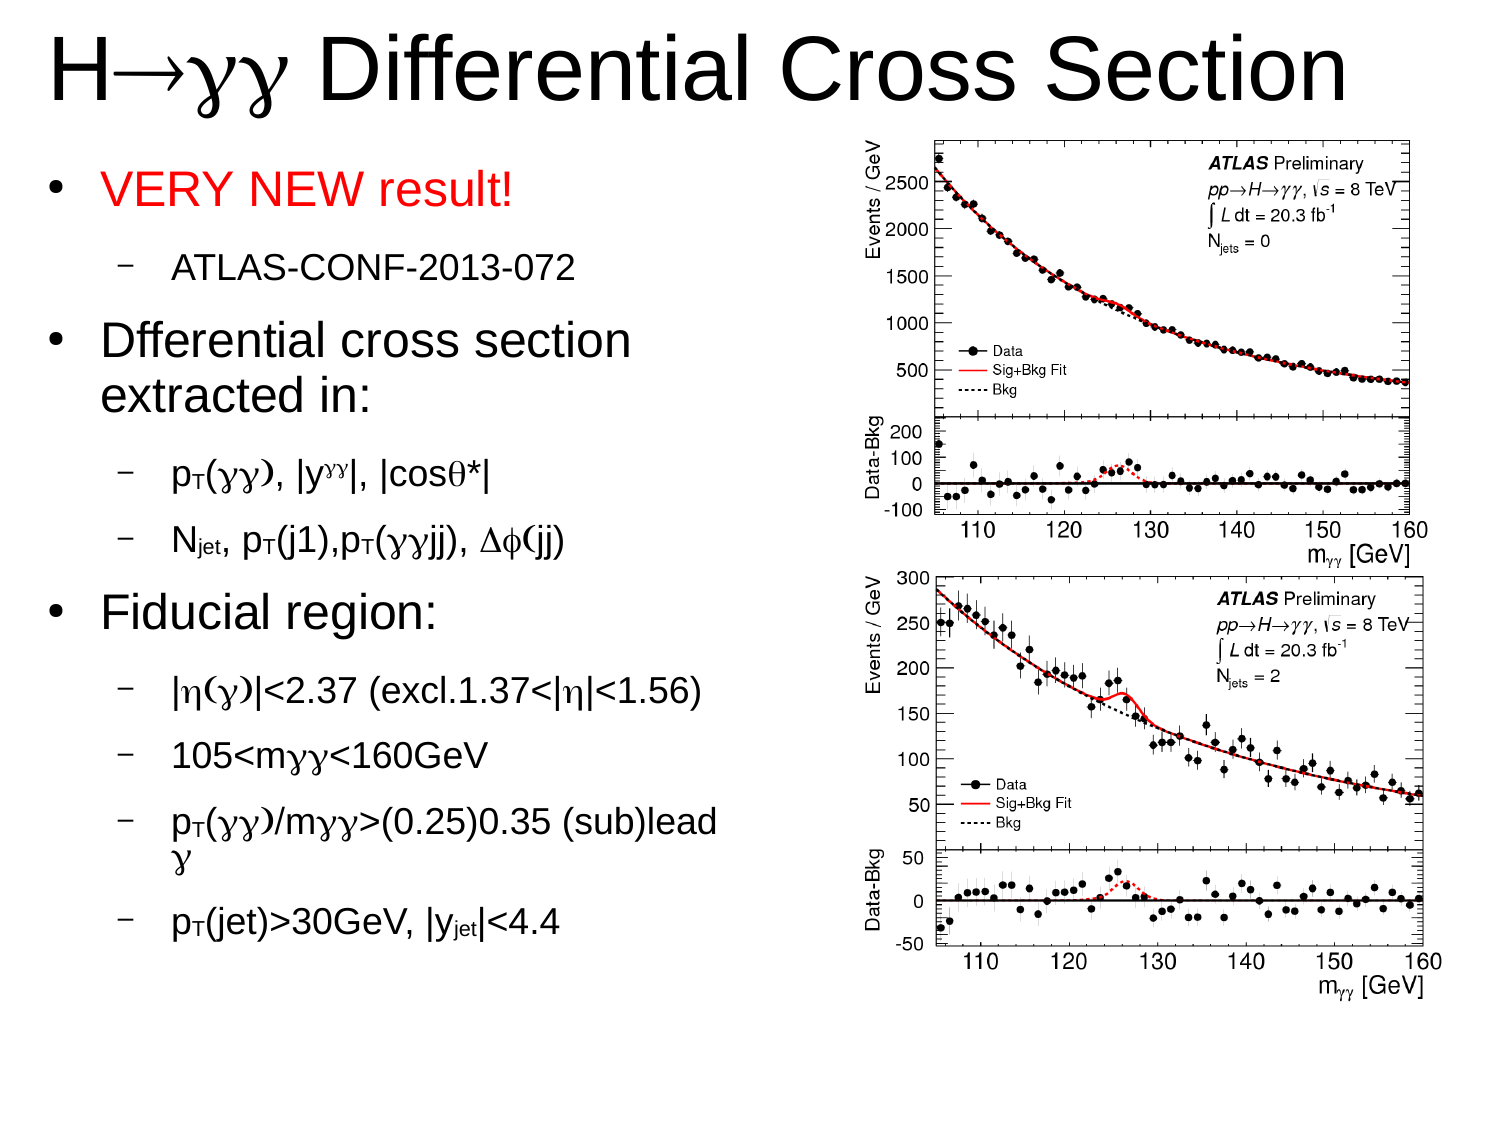

# H Differential Cross Section
VERY NEW result!
ATLAS-CONF-2013-072
Dfferential cross section extracted in:
pT(), |y|, |cosq*|
Njet, pT(j1),pT(jj), Df(jj)
Fiducial region:
|h(g)|<2.37 (excl.1.37<|h|<1.56)
105<mgg<160GeV
pT()/mgg>(0.25)0.35 (sub)lead g
pT(jet)>30GeV, |yjet|<4.4